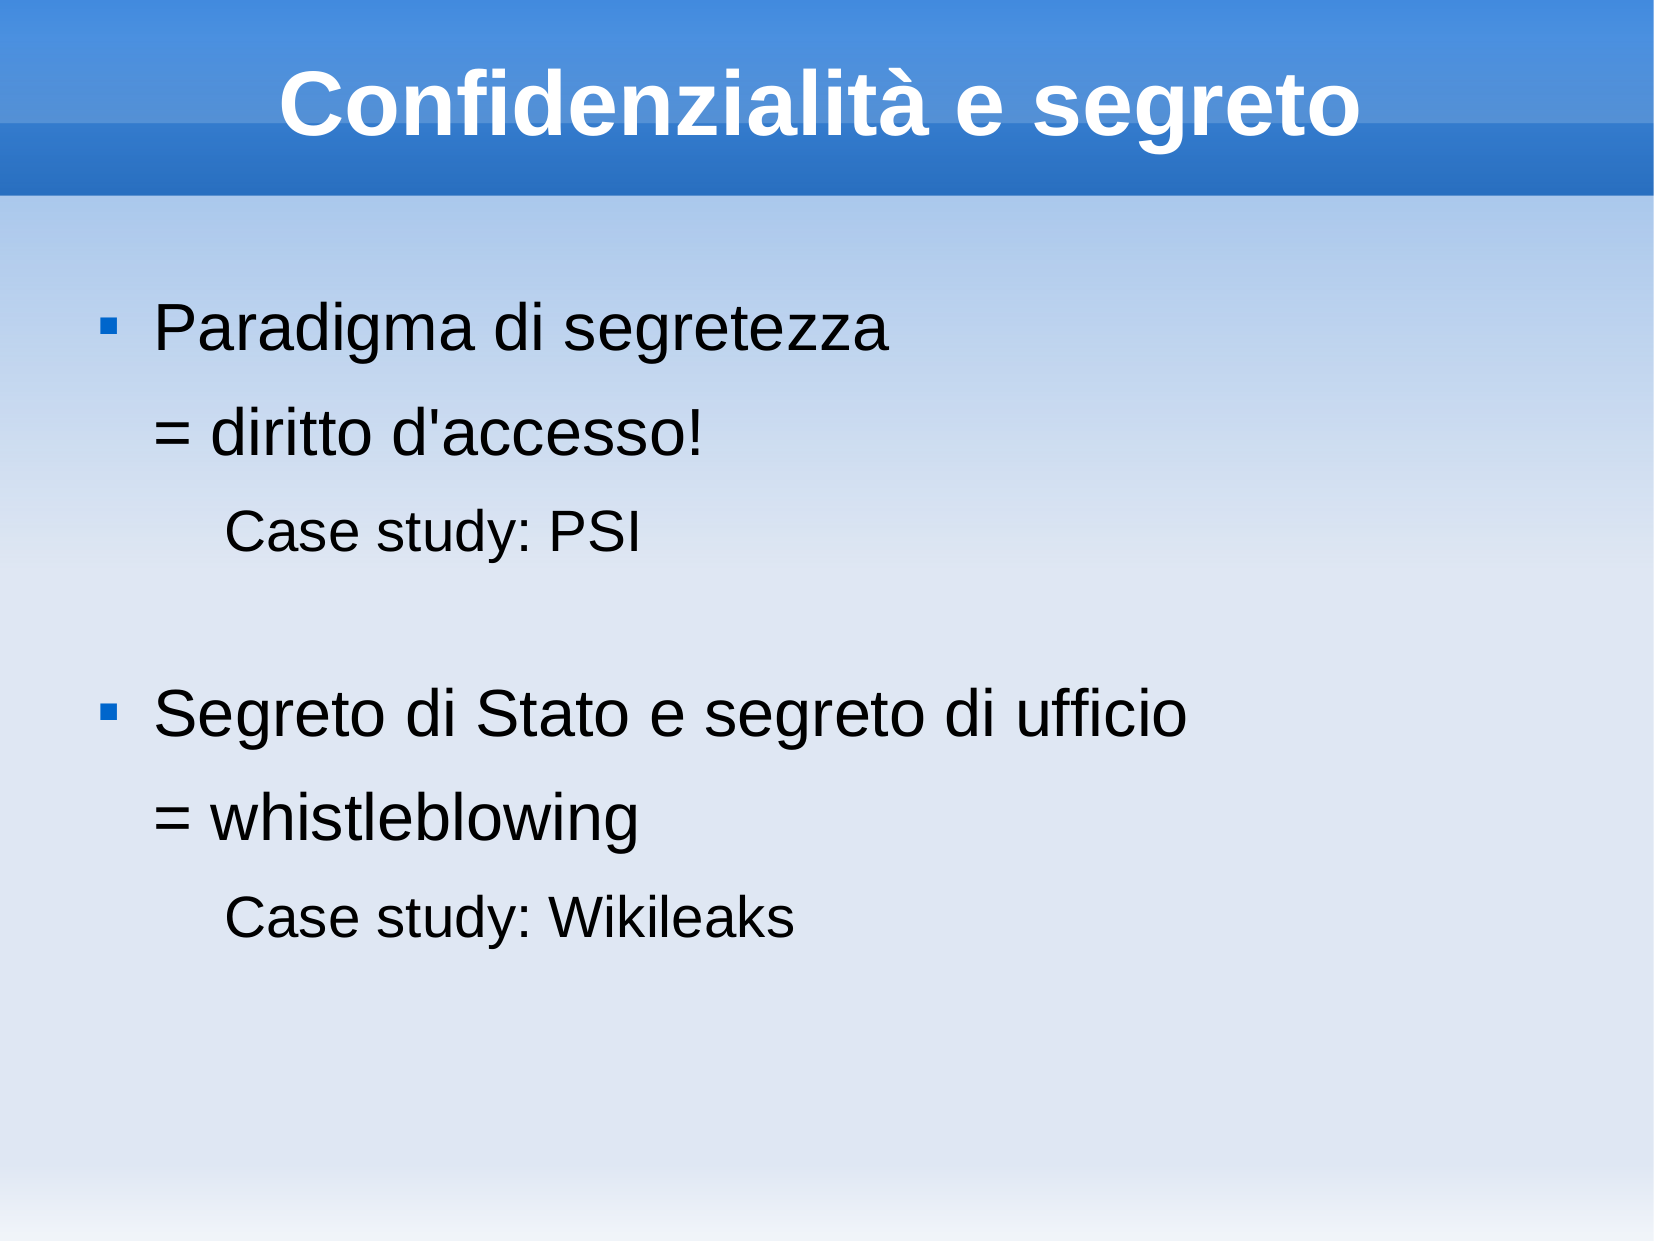

# Confidenzialità e segreto
Paradigma di segretezza
= diritto d'accesso!
Case study: PSI
Segreto di Stato e segreto di ufficio
= whistleblowing
Case study: Wikileaks